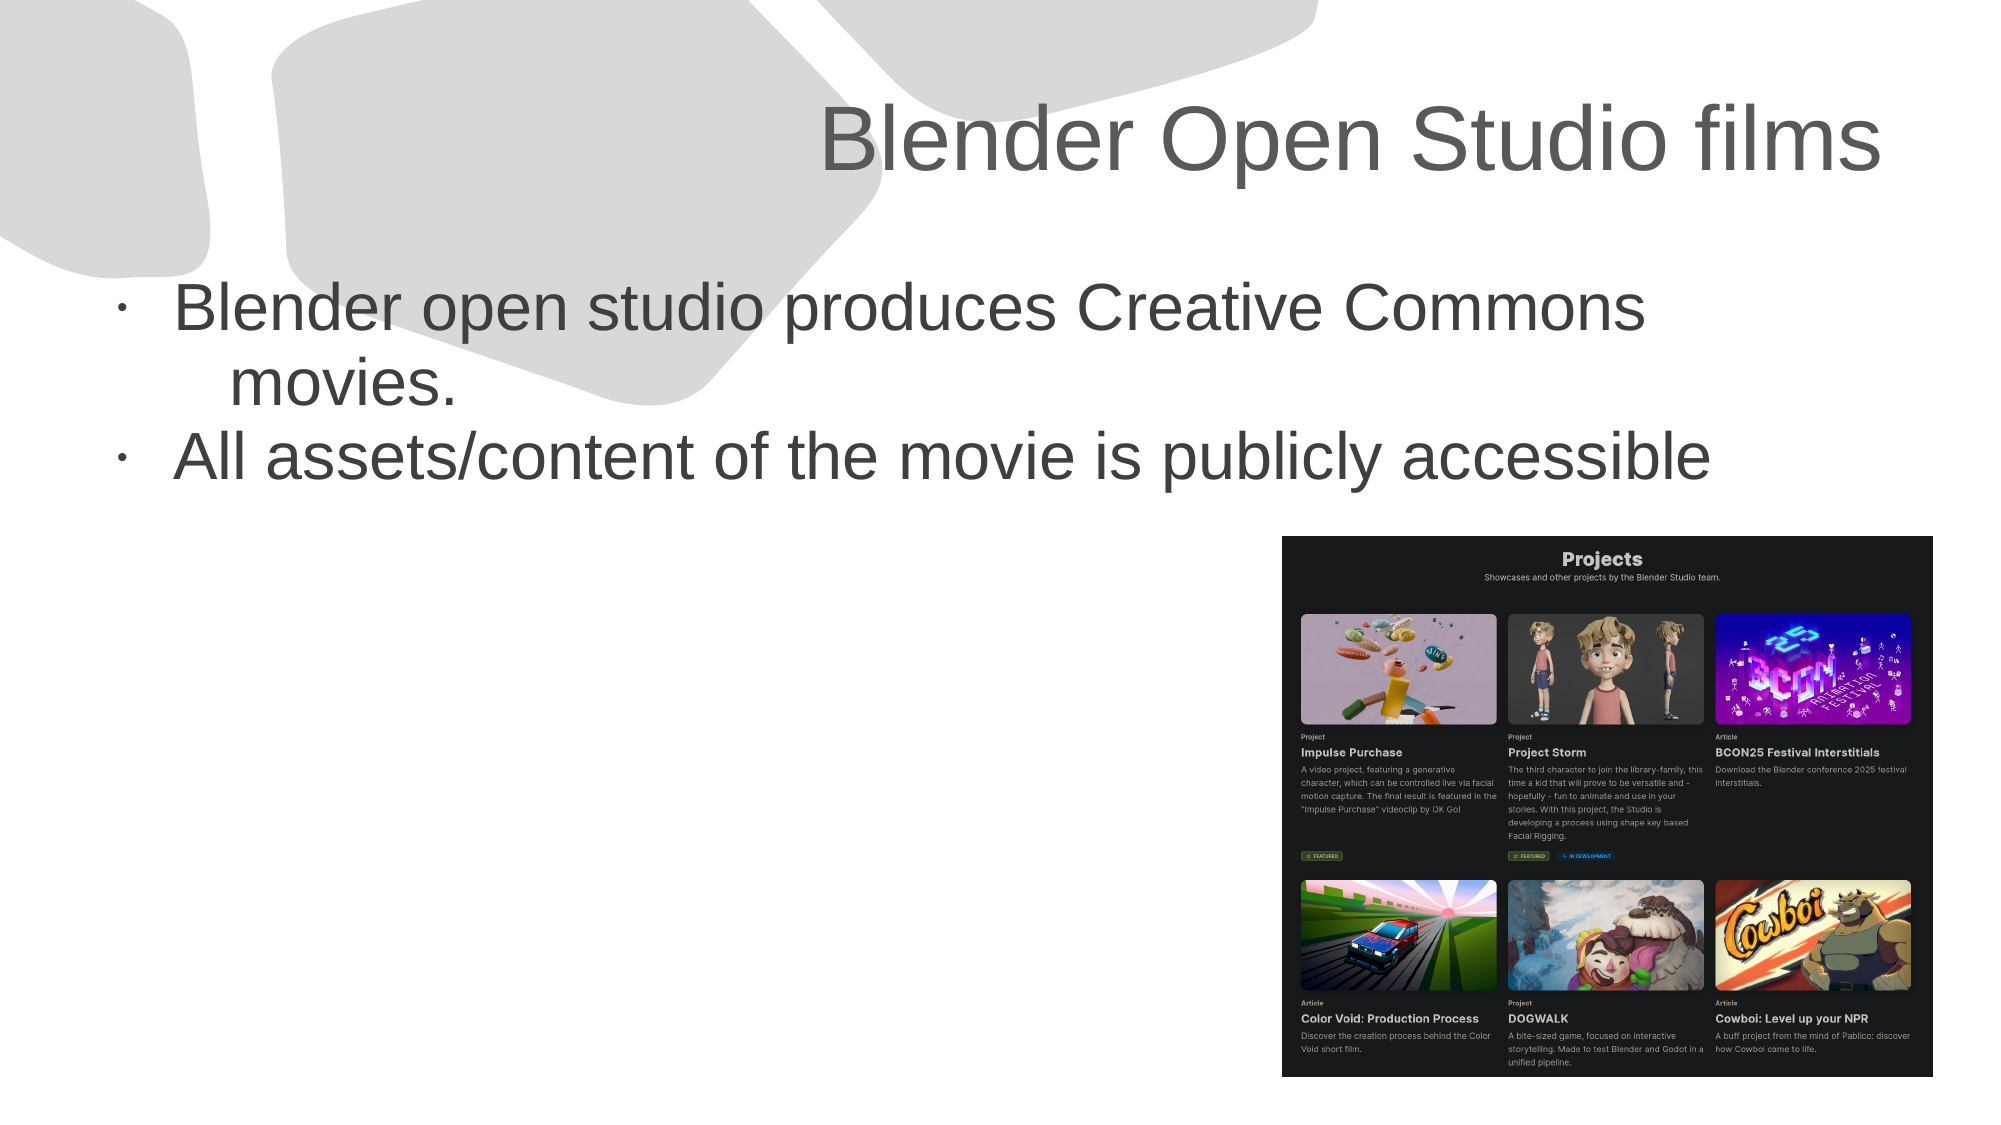

# Blender Open Studio films
Blender open studio produces Creative Commons movies.
All assets/content of the movie is publicly accessible